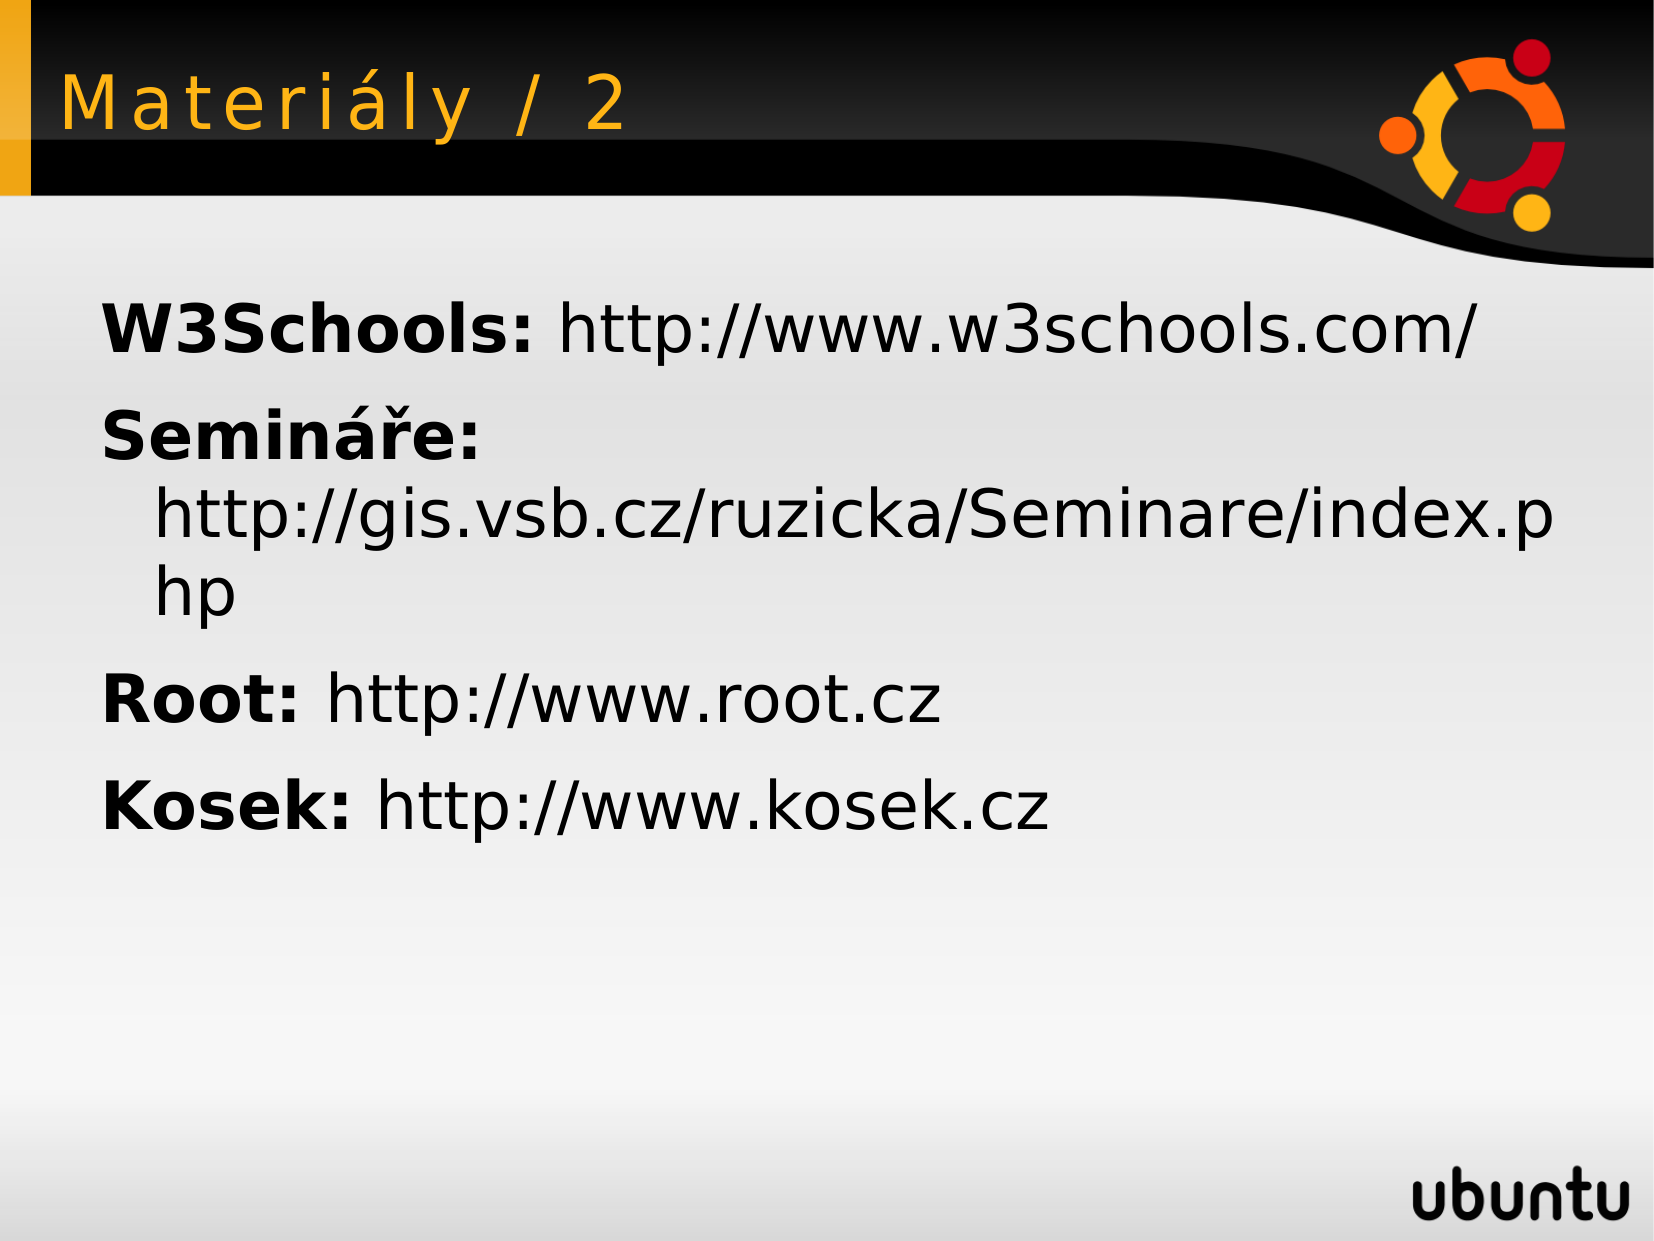

# Materiály / 2
W3Schools: http://www.w3schools.com/
Semináře: http://gis.vsb.cz/ruzicka/Seminare/index.php
Root: http://www.root.cz
Kosek: http://www.kosek.cz